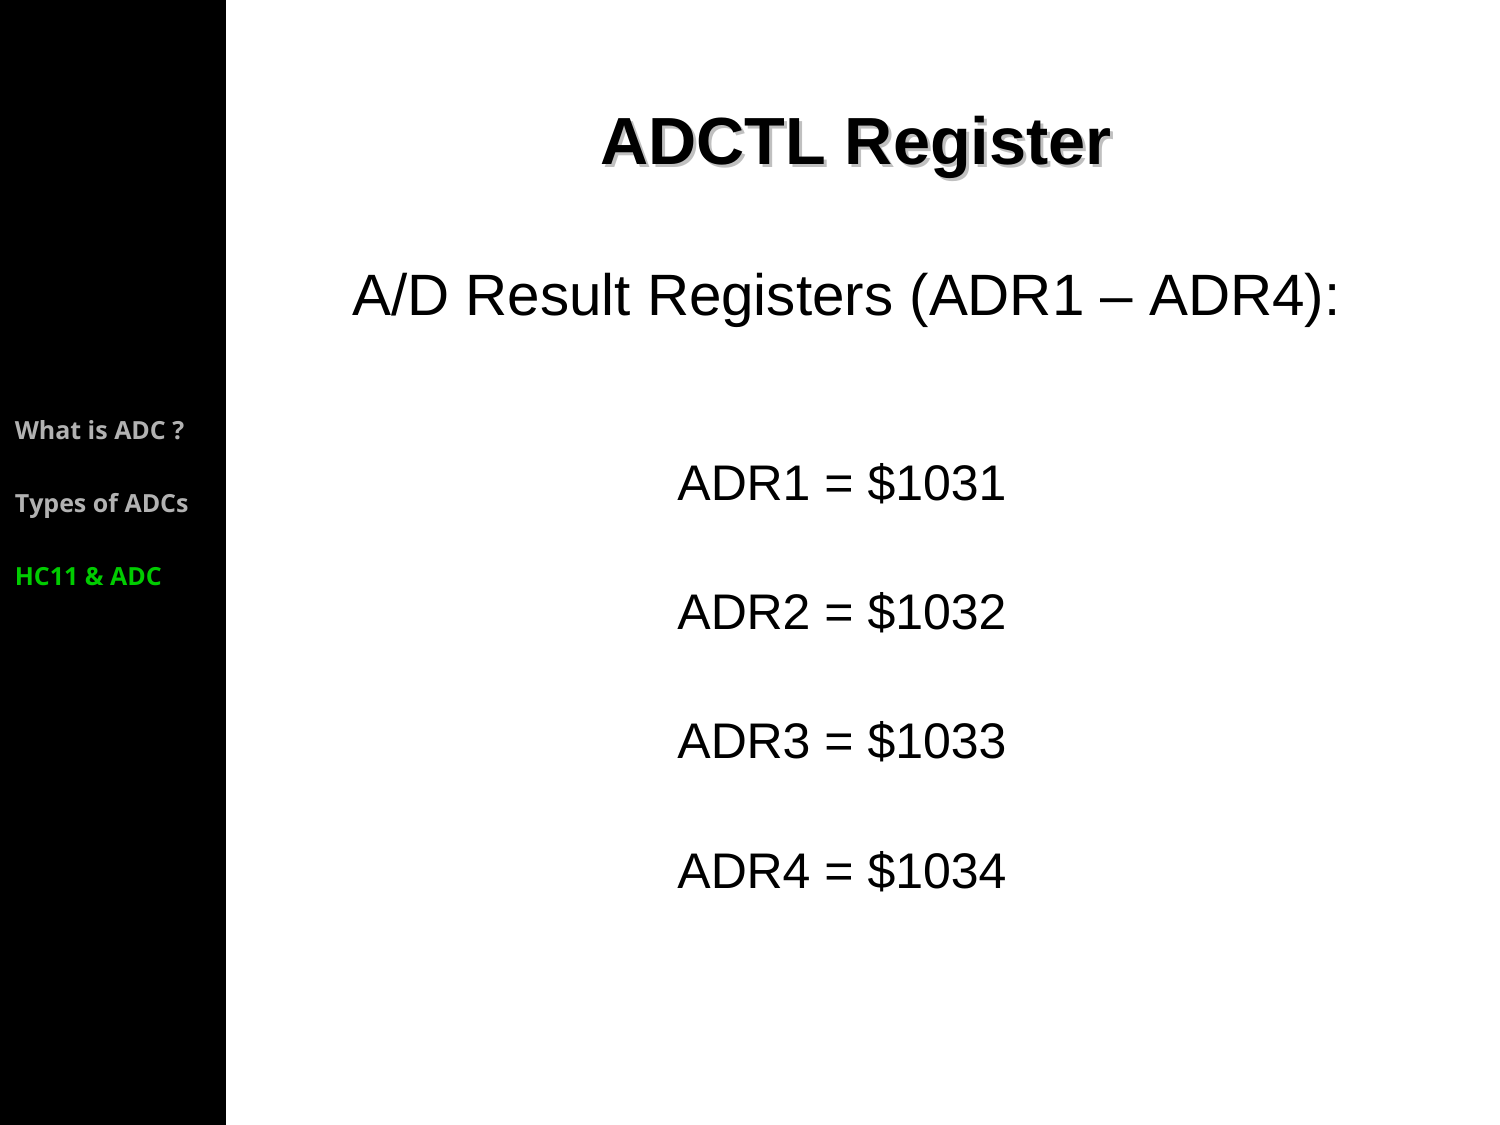

What is ADC ?
Types of ADCs
HC11 & ADC
ADCTL Register
A/D Result Registers (ADR1 – ADR4):
ADR1 = $1031
ADR2 = $1032
ADR3 = $1033
ADR4 = $1034